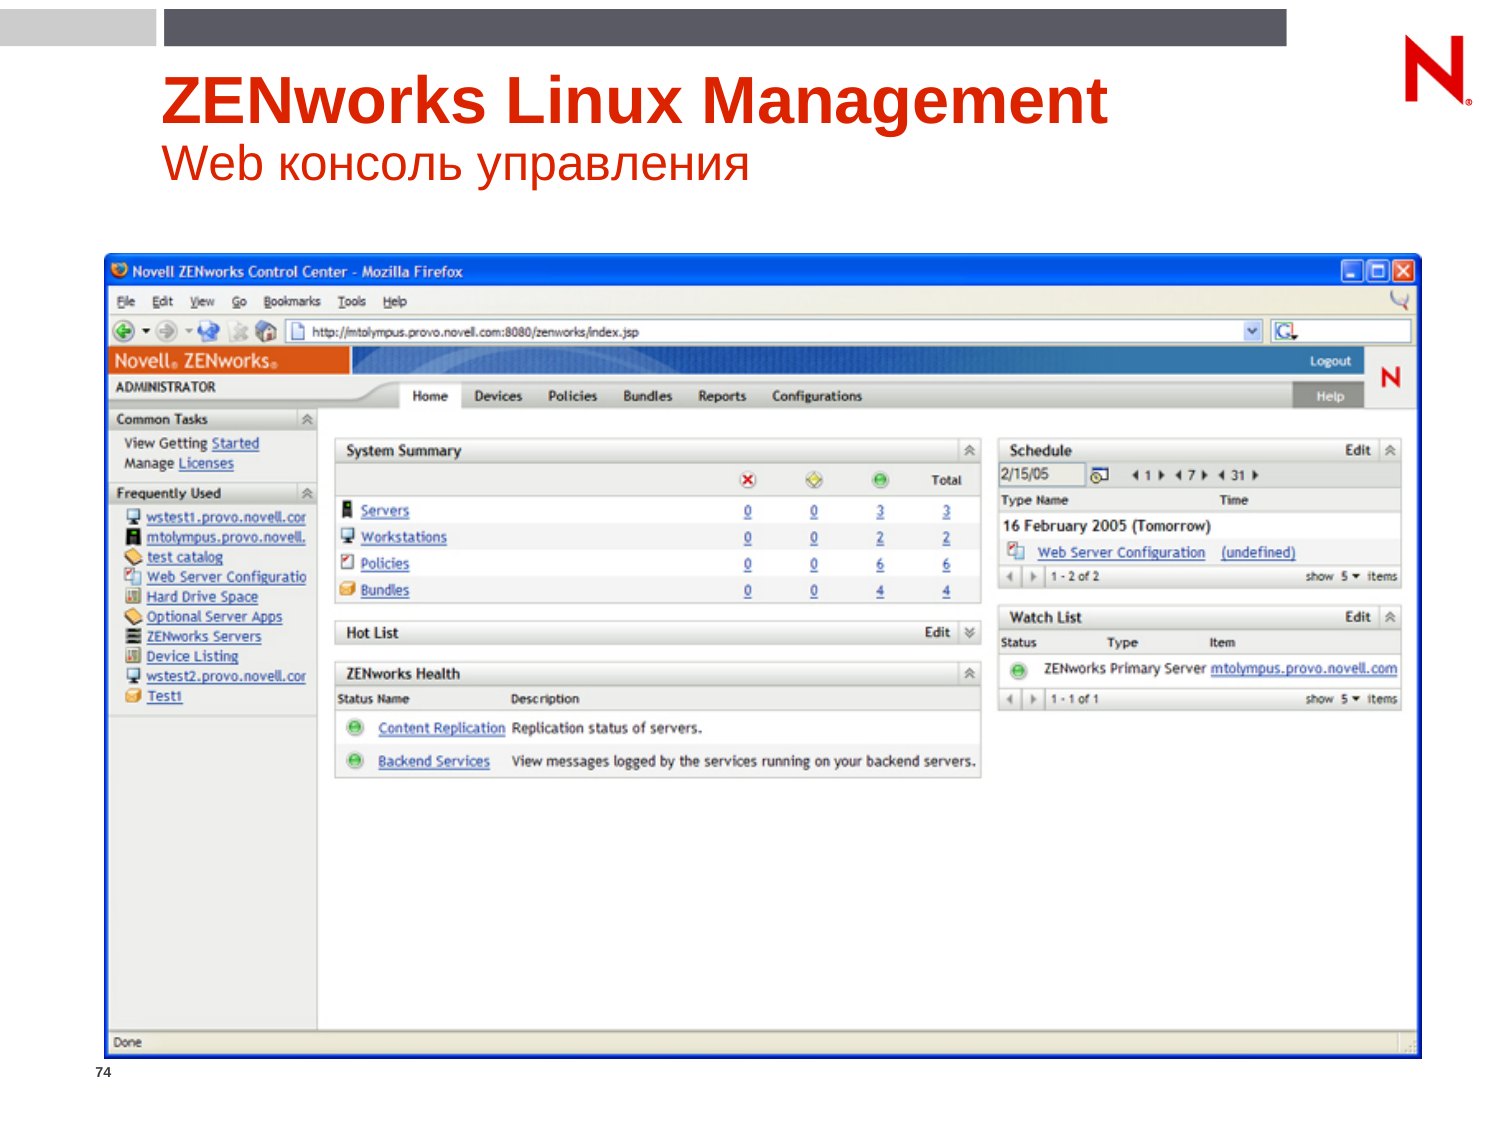

# ZENworks Linux Management Web консоль управления